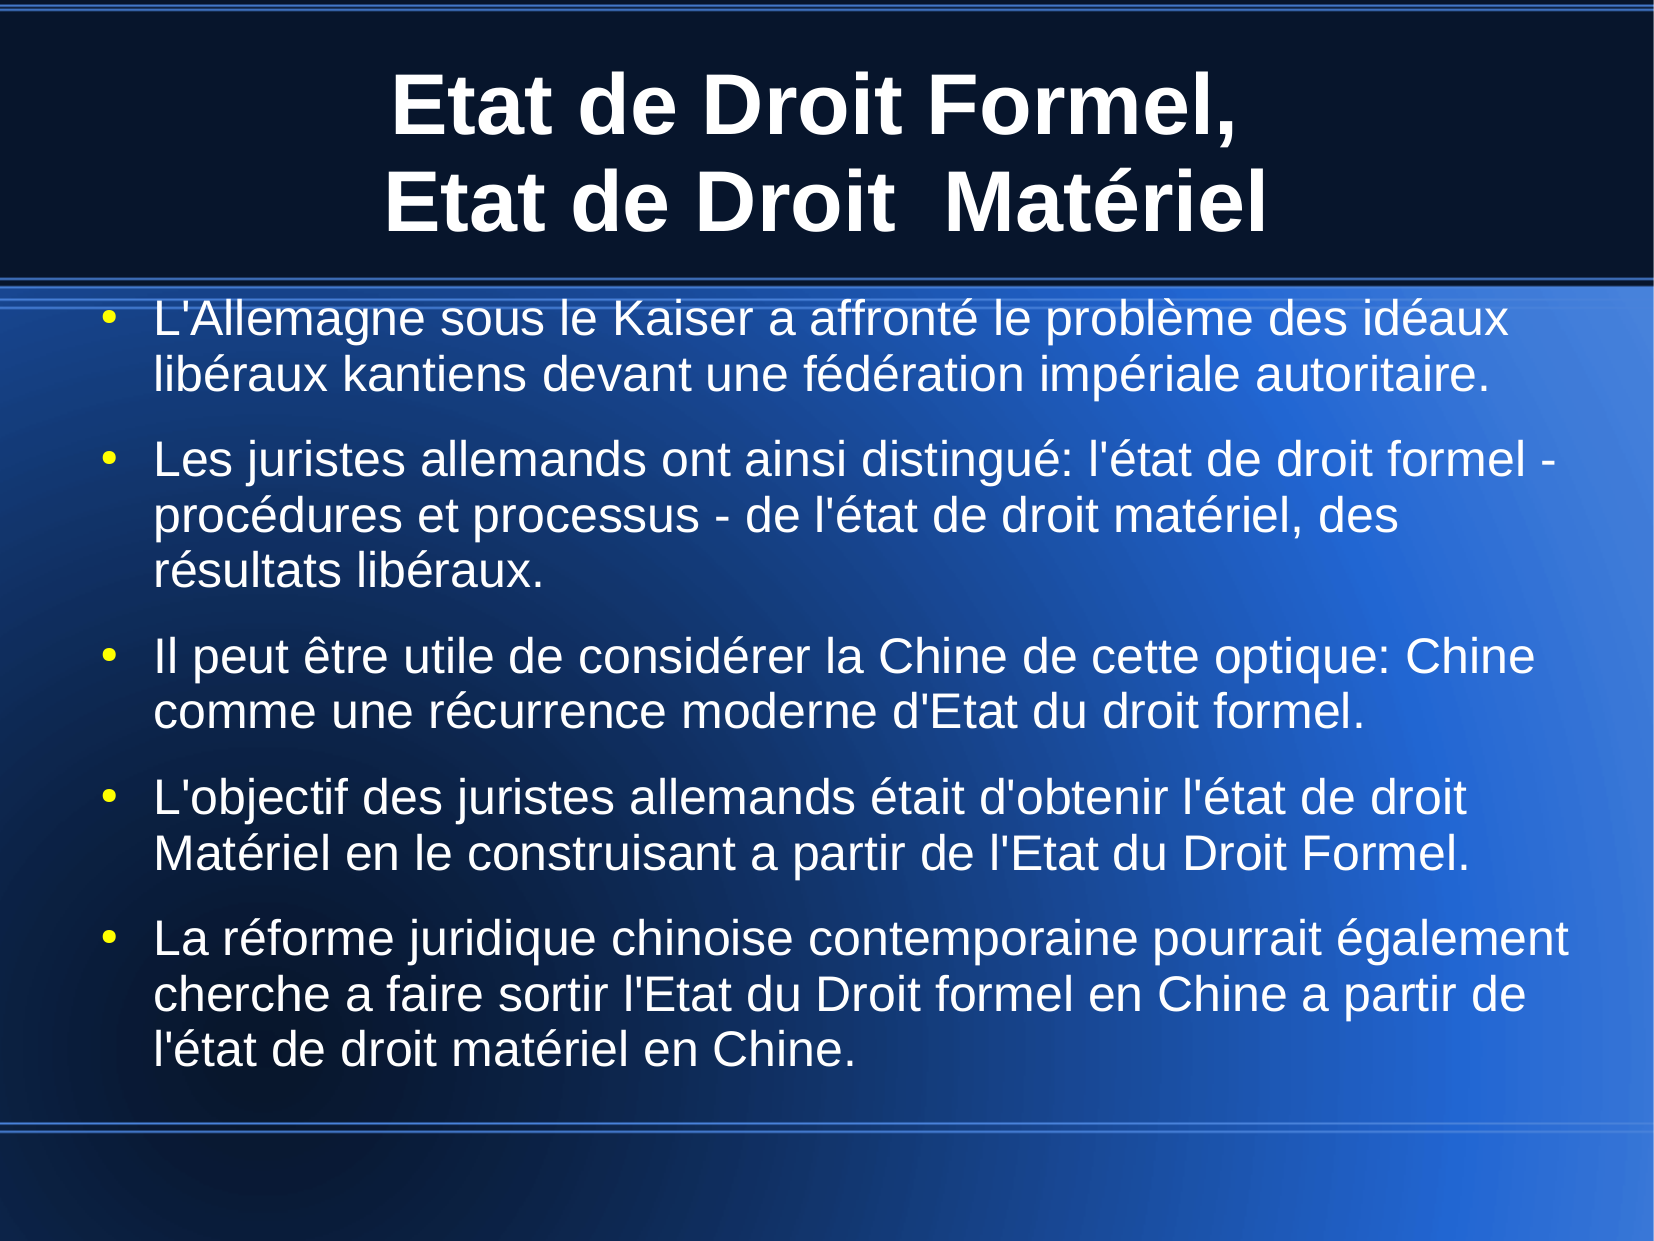

# Etat de Droit Formel, Etat de Droit Matériel
L'Allemagne sous le Kaiser a affronté le problème des idéaux libéraux kantiens devant une fédération impériale autoritaire.
Les juristes allemands ont ainsi distingué: l'état de droit formel - procédures et processus - de l'état de droit matériel, des résultats libéraux.
Il peut être utile de considérer la Chine de cette optique: Chine comme une récurrence moderne d'Etat du droit formel.
L'objectif des juristes allemands était d'obtenir l'état de droit Matériel en le construisant a partir de l'Etat du Droit Formel.
La réforme juridique chinoise contemporaine pourrait également cherche a faire sortir l'Etat du Droit formel en Chine a partir de l'état de droit matériel en Chine.